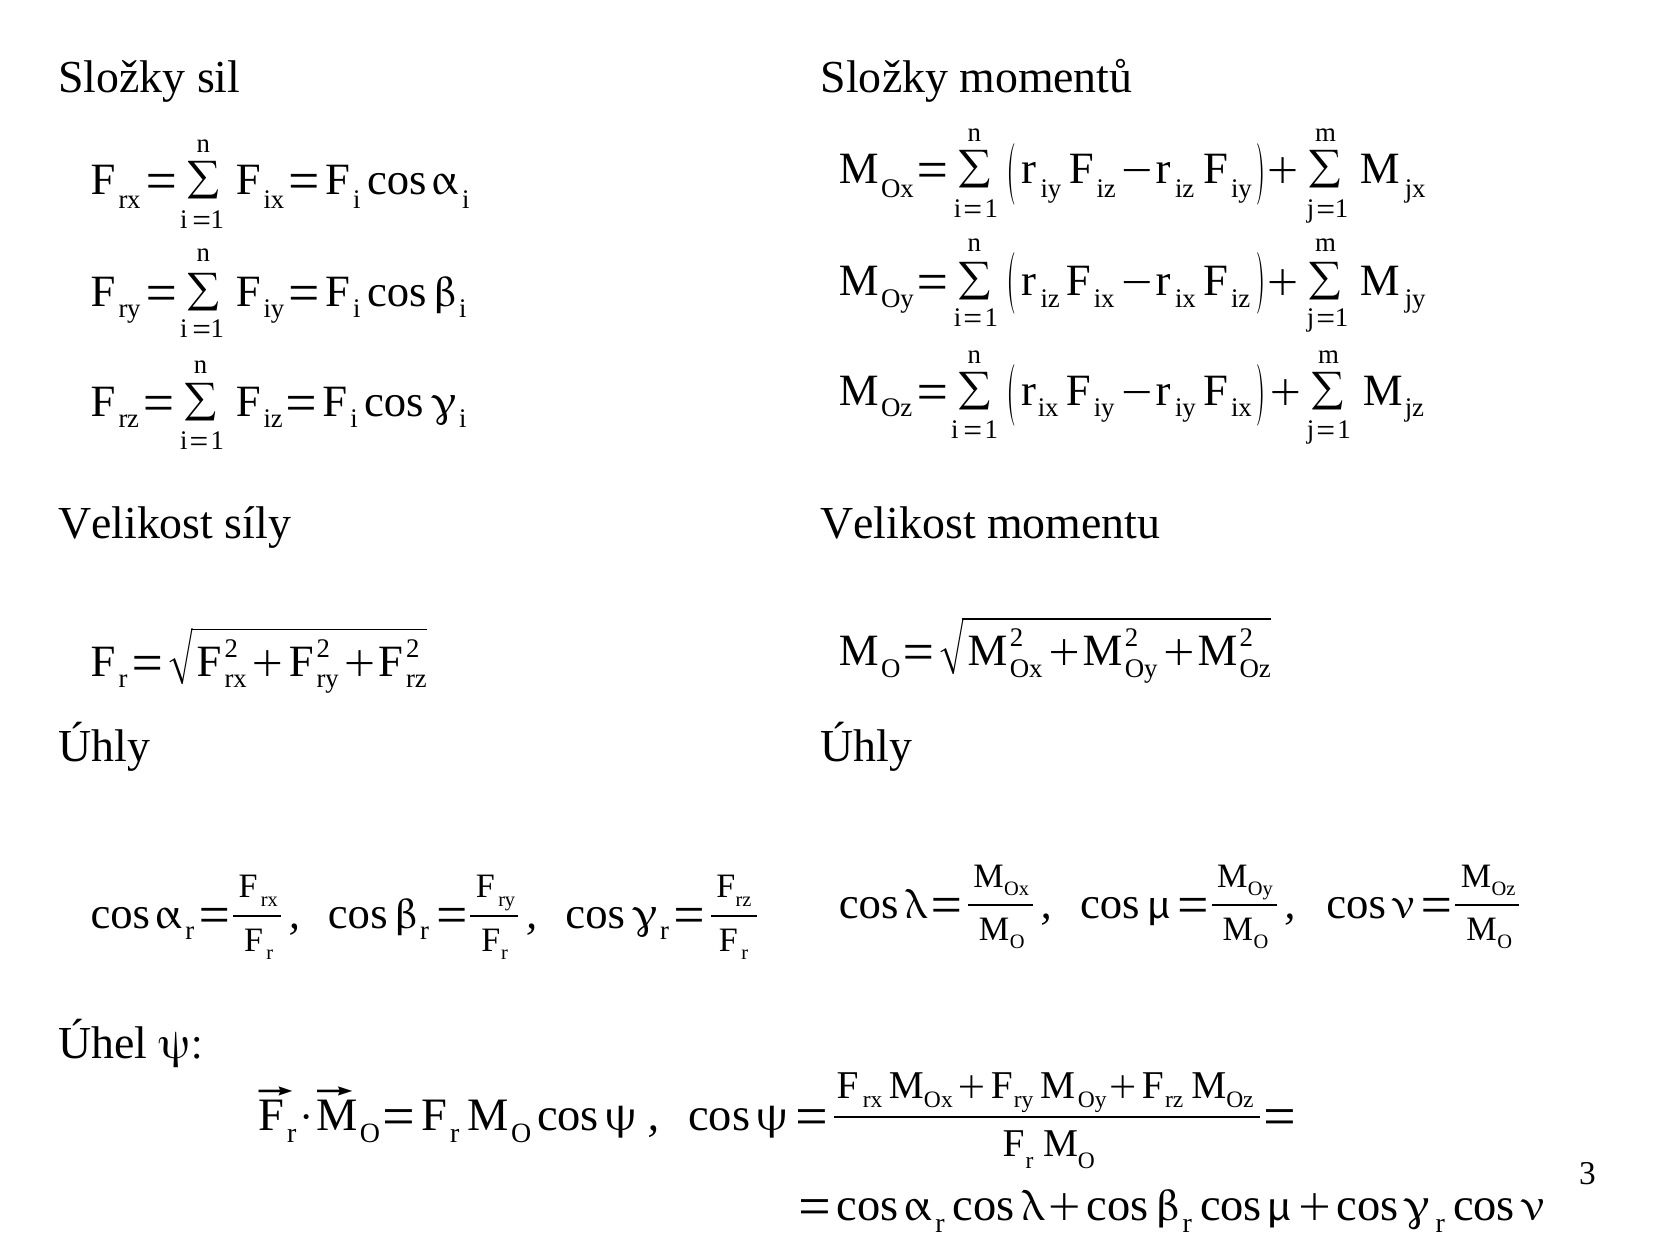

# Složky sil
Velikost síly
Úhly
Úhel y:
Složky momentů
Velikost momentu
Úhly
3